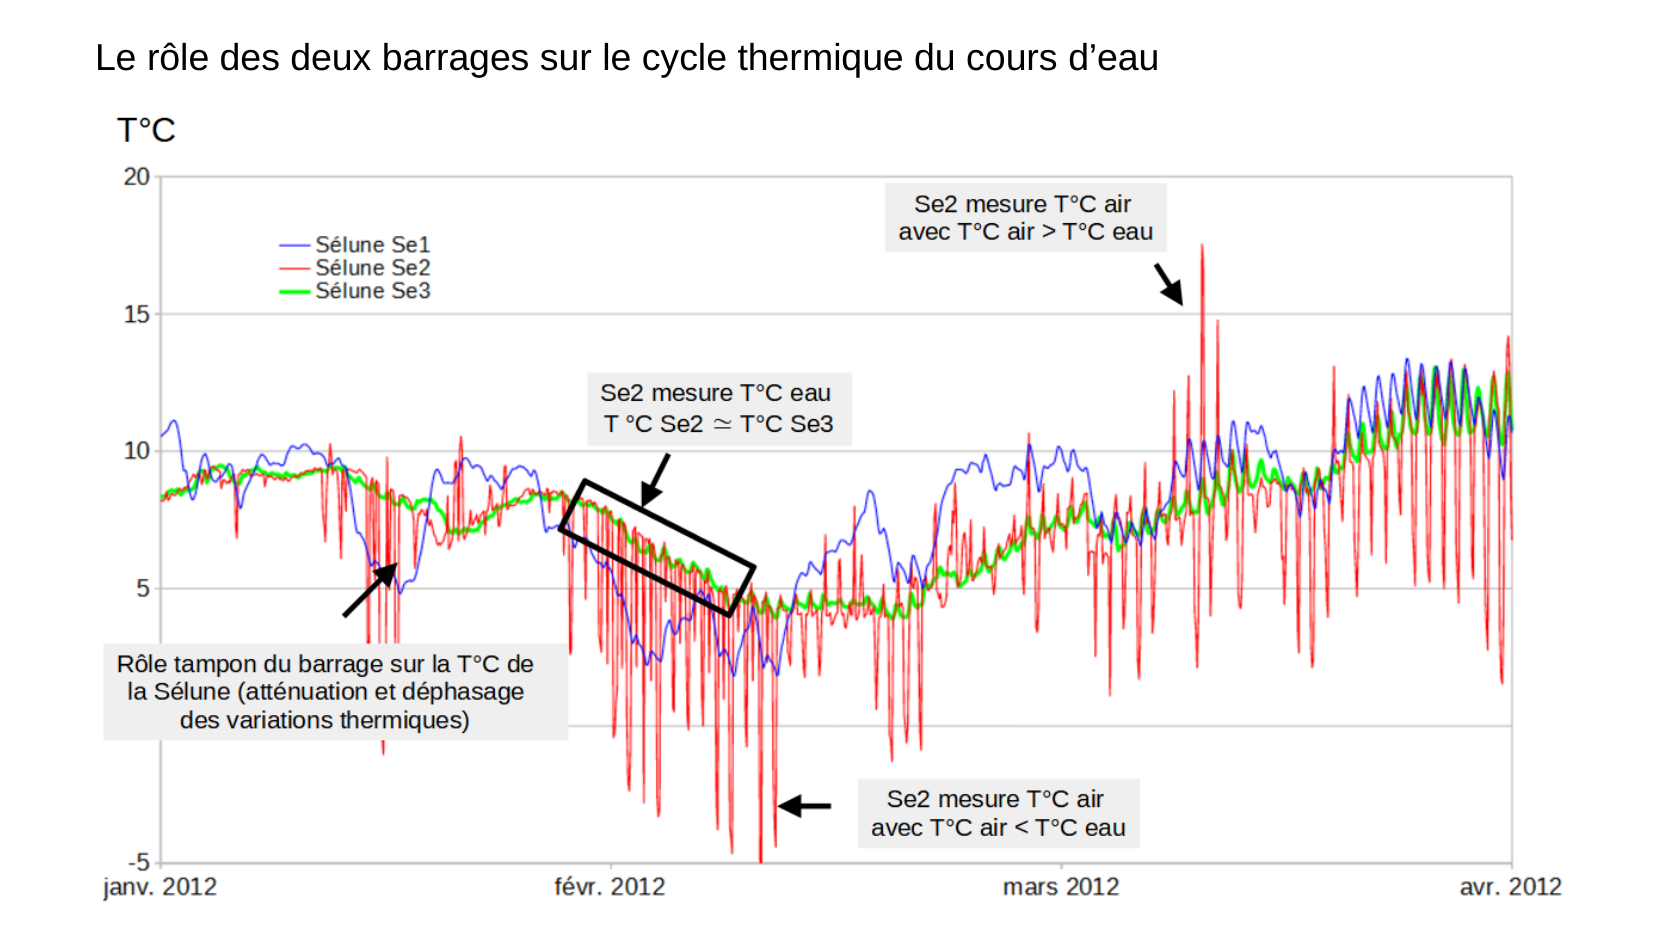

Le rôle des deux barrages sur le cycle thermique du cours d’eau